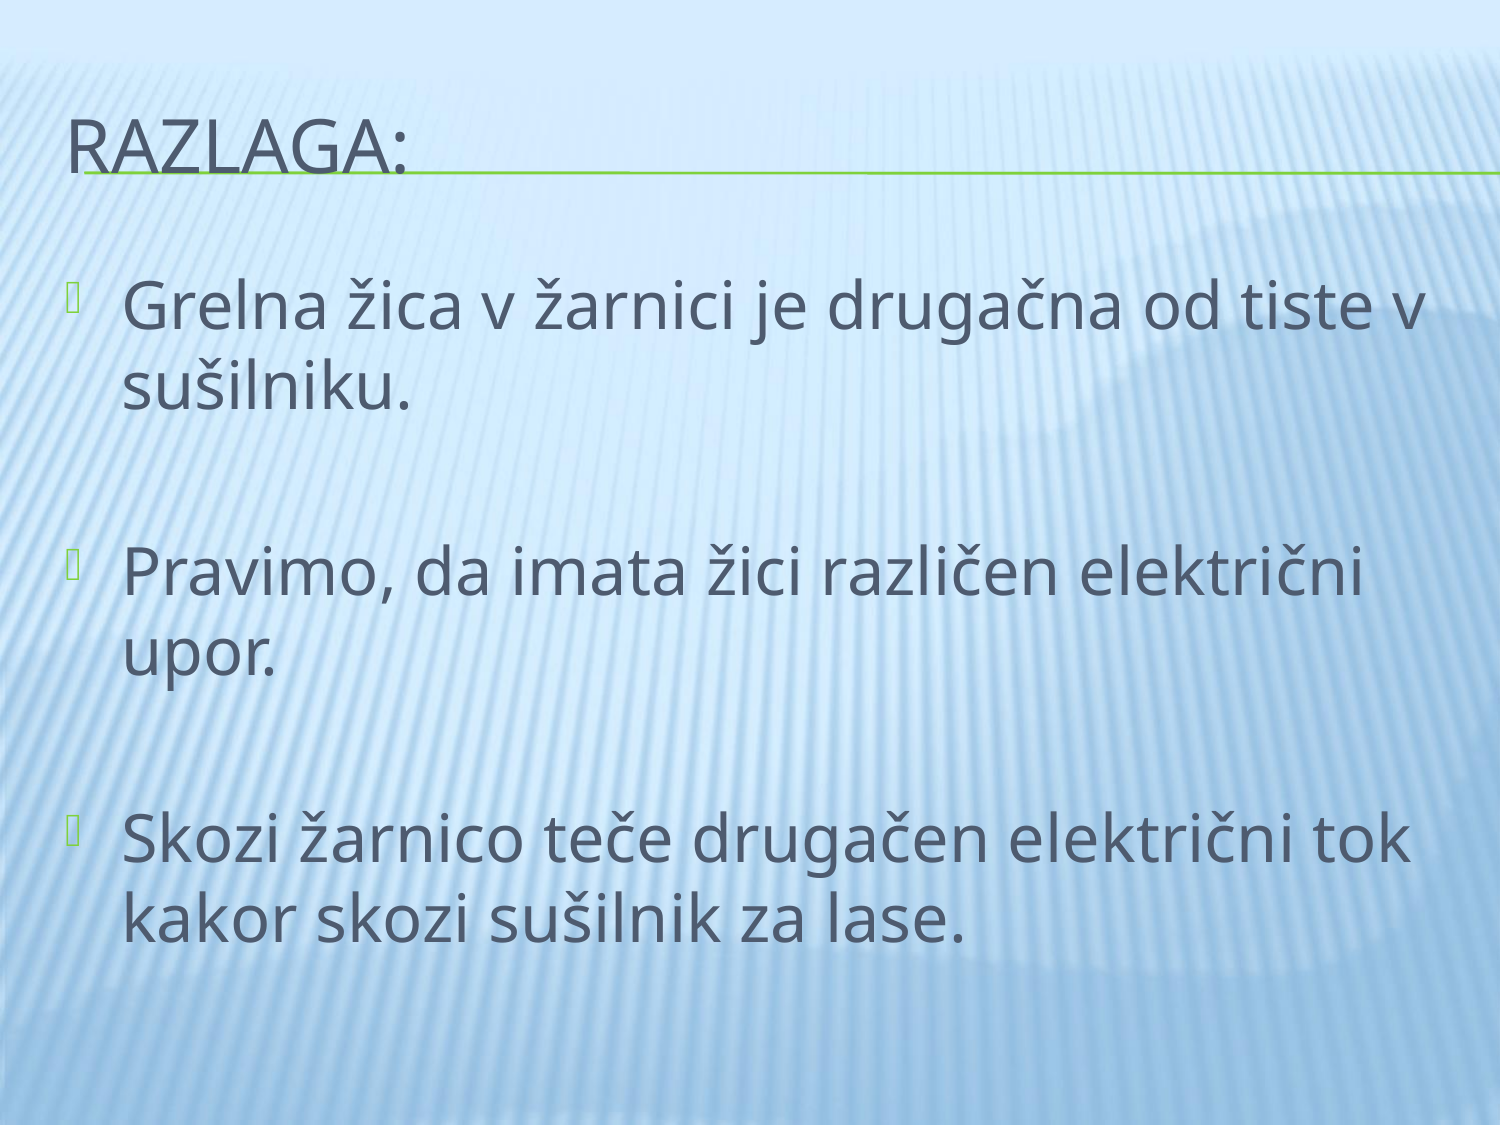

# Razlaga:
Grelna žica v žarnici je drugačna od tiste v sušilniku.
Pravimo, da imata žici različen električni upor.
Skozi žarnico teče drugačen električni tok kakor skozi sušilnik za lase.